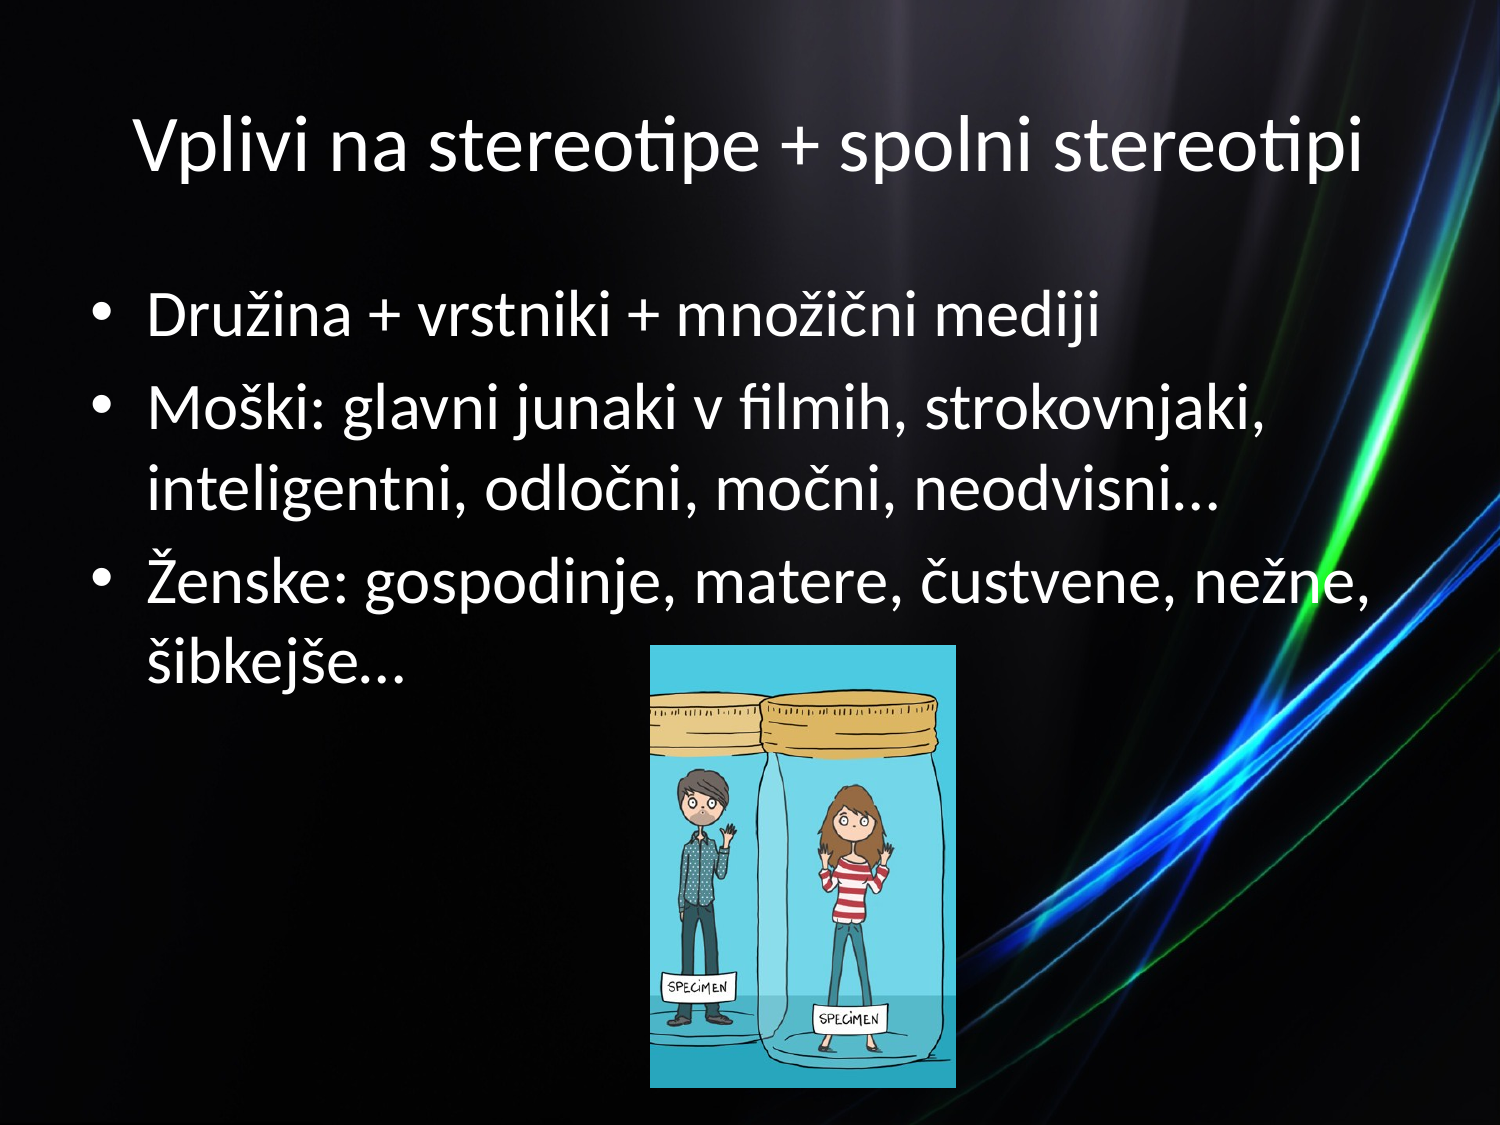

# Vplivi na stereotipe + spolni stereotipi
Družina + vrstniki + množični mediji
Moški: glavni junaki v filmih, strokovnjaki, inteligentni, odločni, močni, neodvisni…
Ženske: gospodinje, matere, čustvene, nežne, šibkejše…